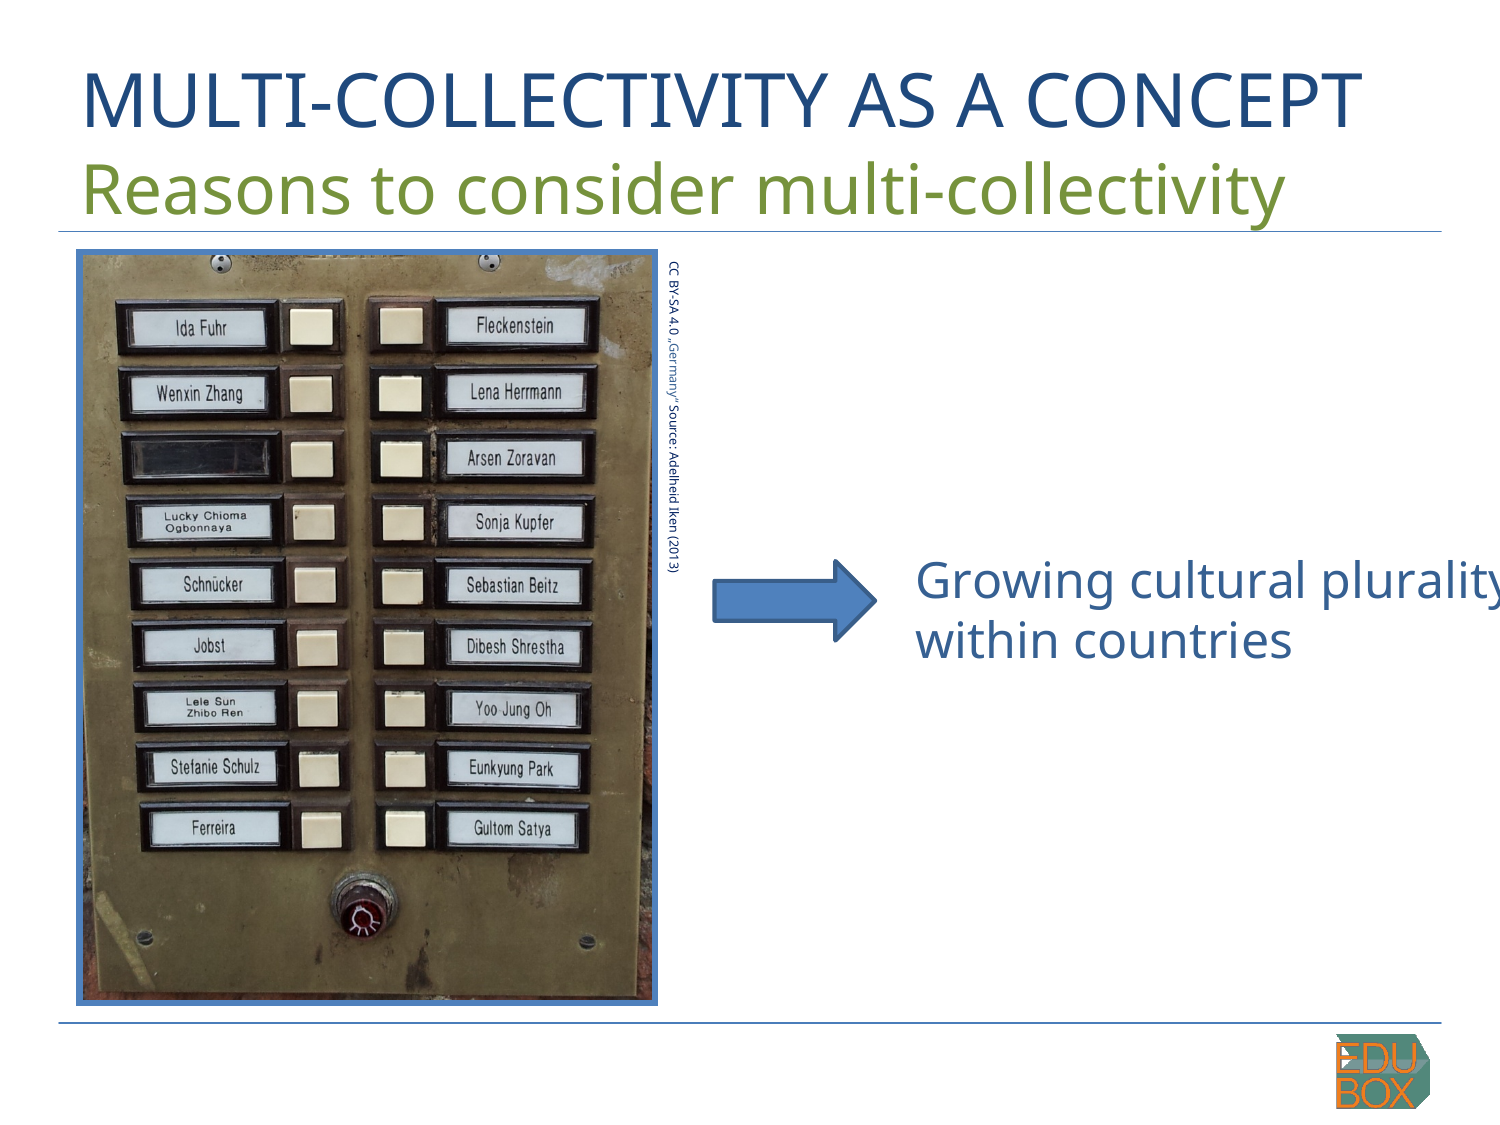

MULTI-COLLECTIVITY AS A CONCEPT
# Reasons to consider multi-collectivity
Growing cultural plurality
within countries
CC BY-SA 4.0 „Germany“ Source: Adelheid Iken (2013)